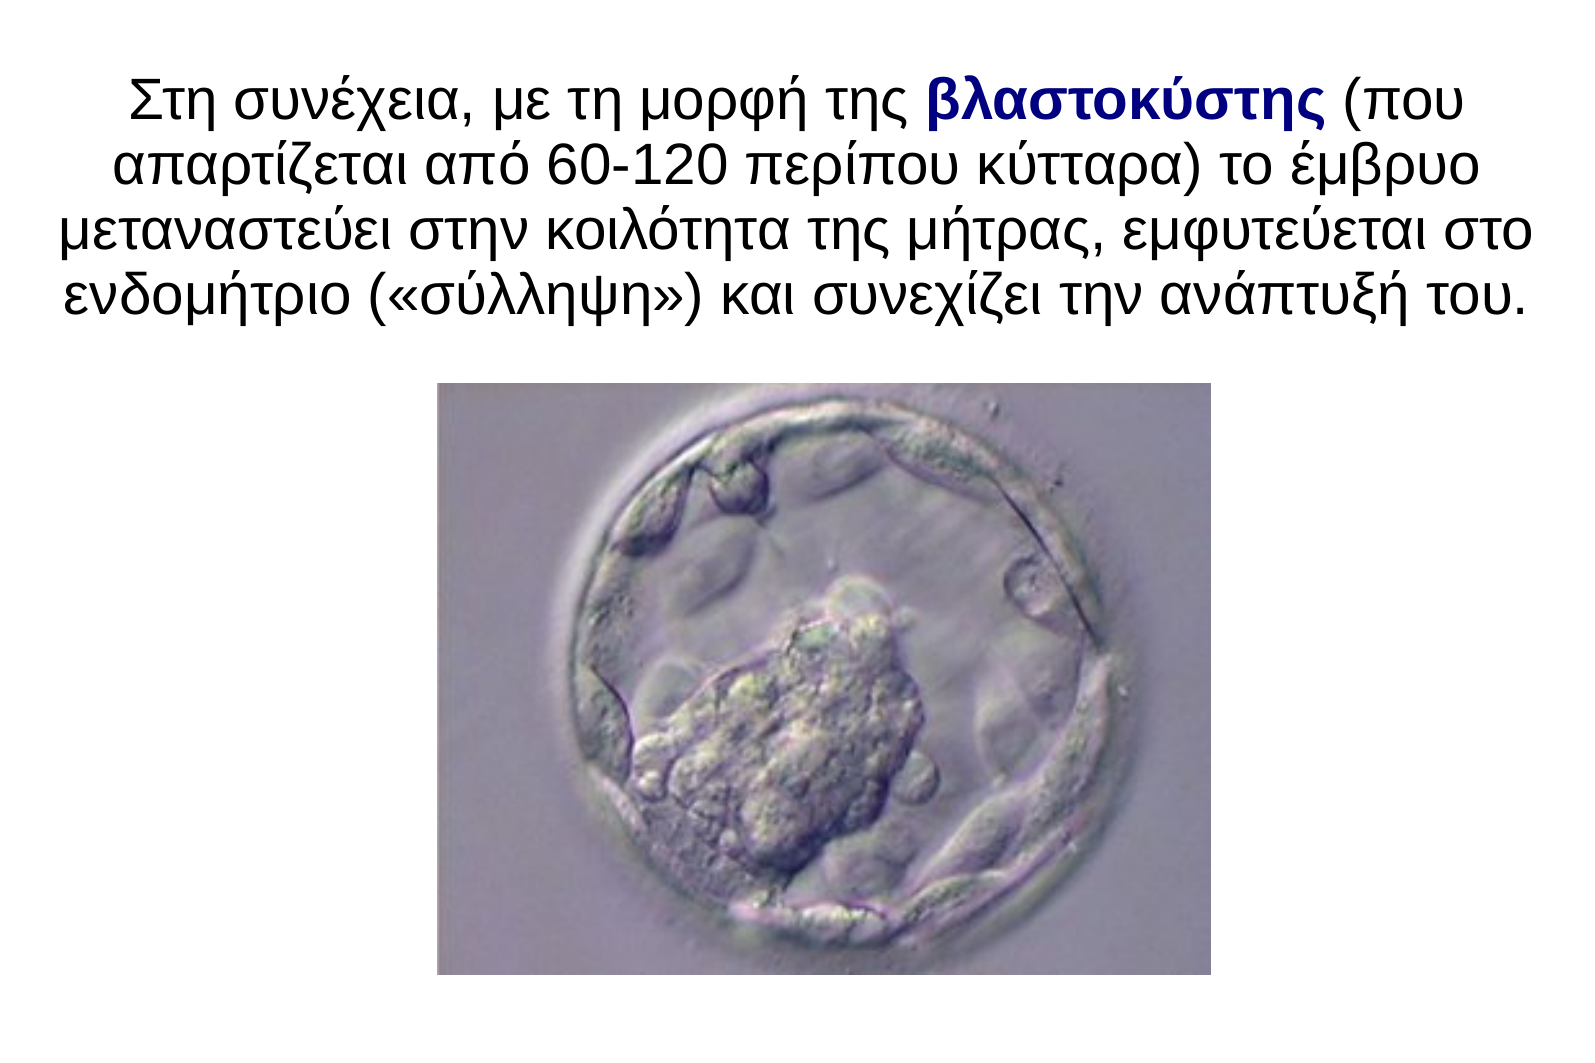

Στη συνέχεια, με τη μορφή της βλαστοκύστης (που απαρτίζεται από 60-120 περίπου κύτταρα) το έμβρυο μεταναστεύει στην κοιλότητα της μήτρας, εμφυτεύεται στο ενδομήτριο («σύλληψη») και συνεχίζει την ανάπτυξή του.